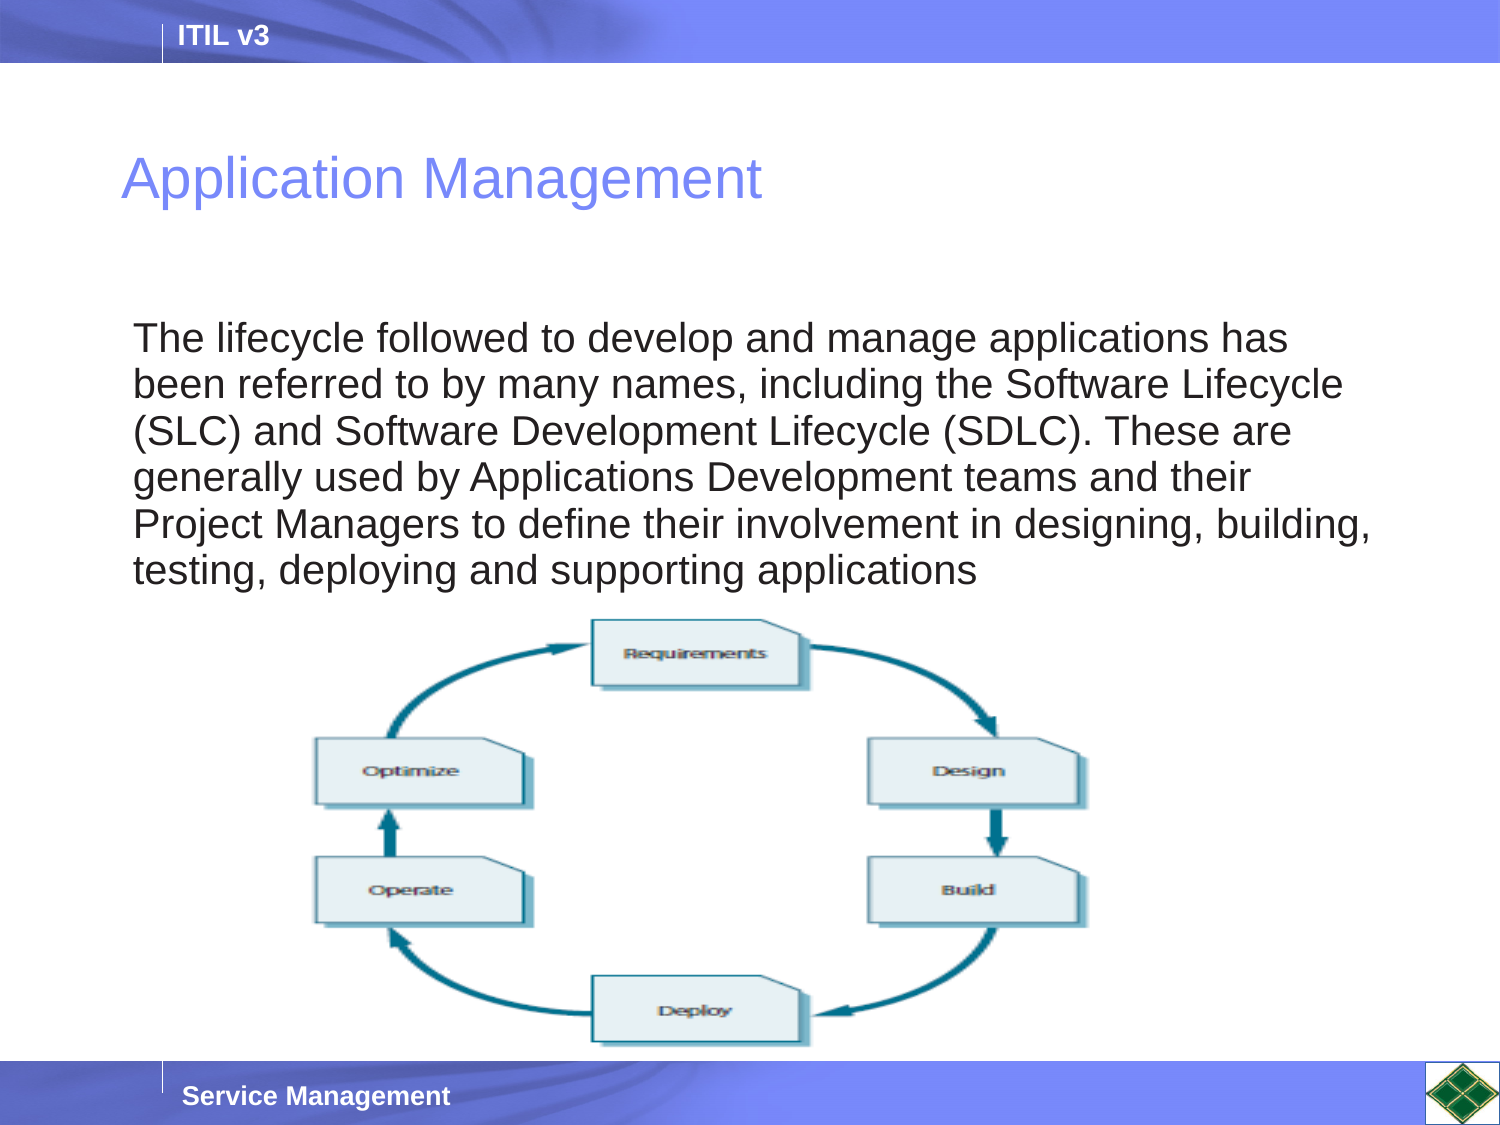

Application Management
The lifecycle followed to develop and manage applications has been referred to by many names, including the Software Lifecycle (SLC) and Software Development Lifecycle (SDLC). These are generally used by Applications Development teams and their Project Managers to define their involvement in designing, building, testing, deploying and supporting applications